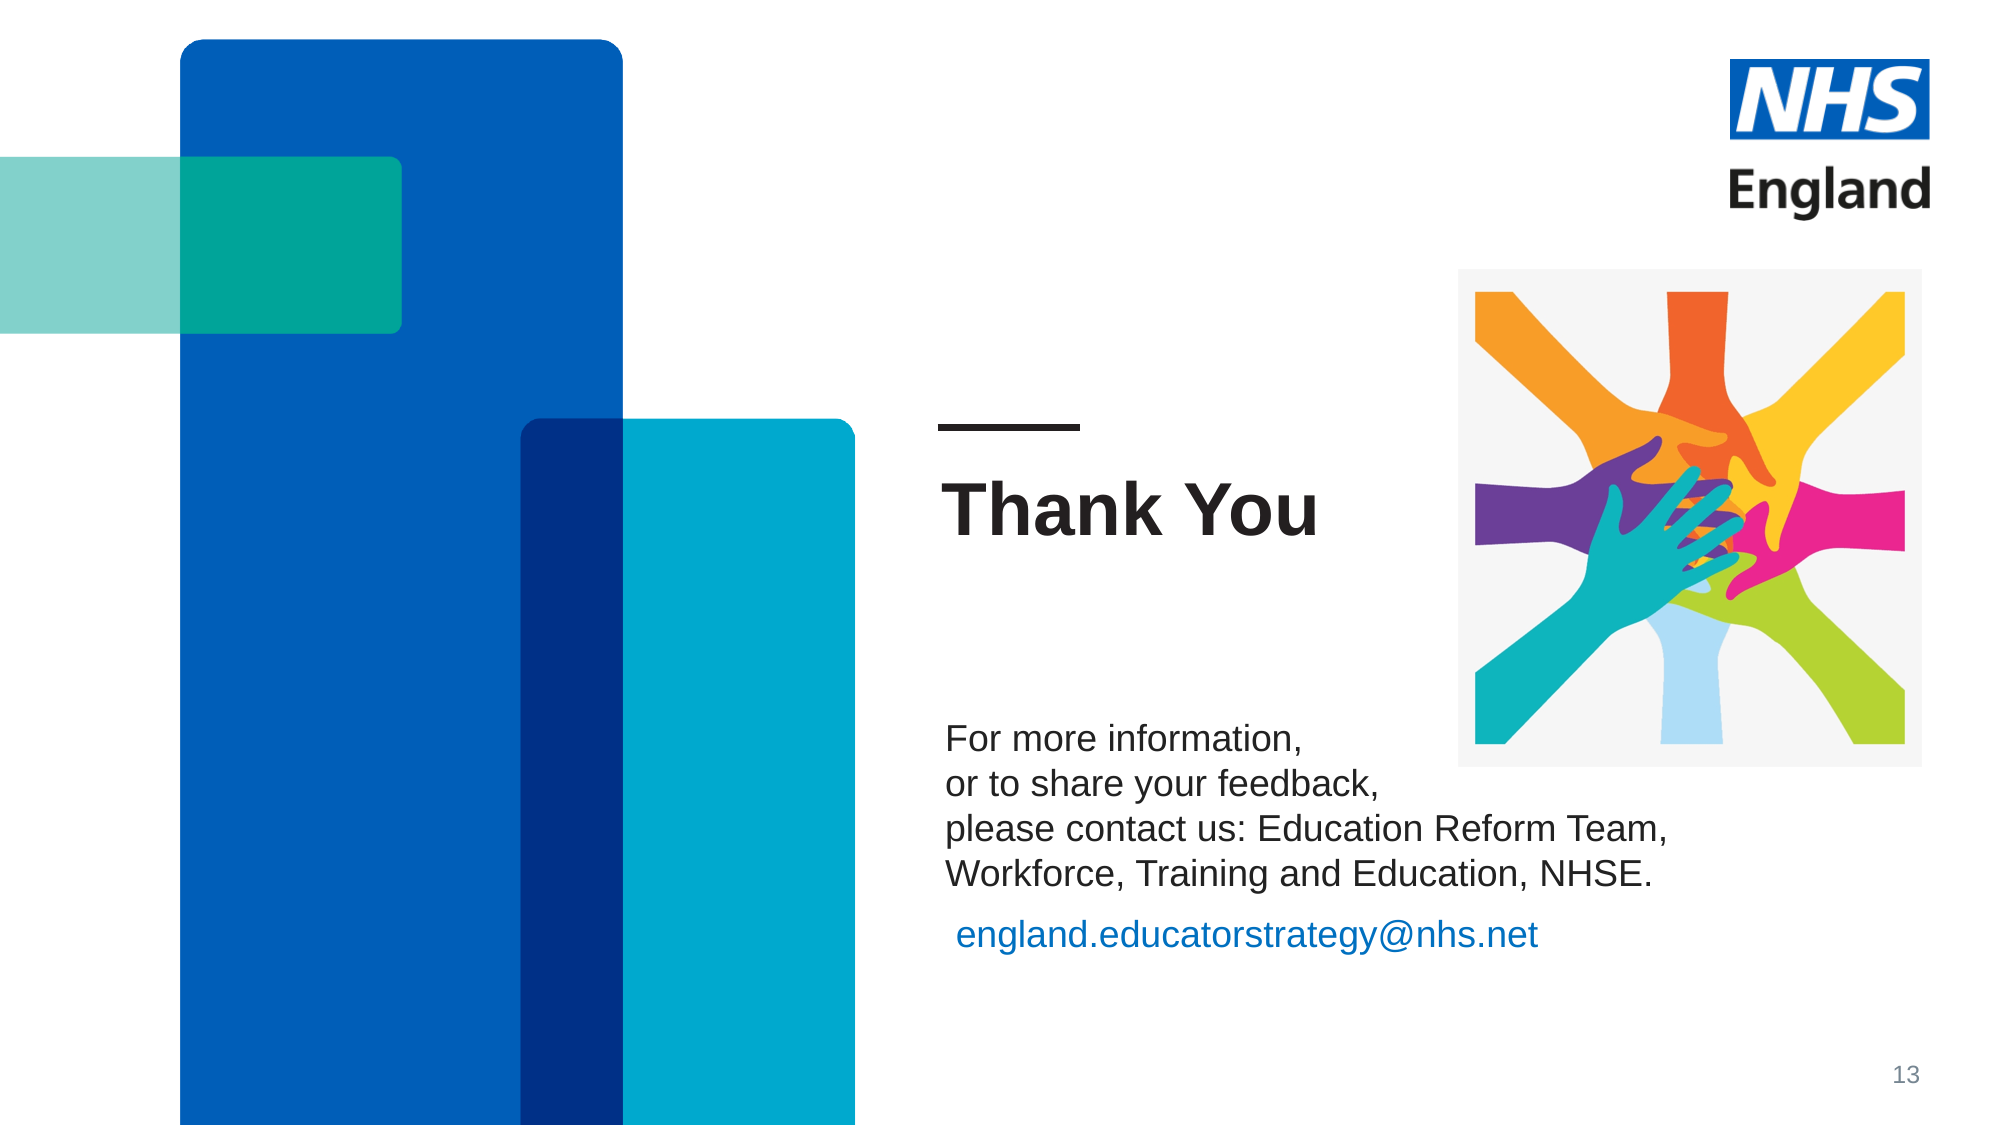

For more information,
or to share your feedback,
please contact us: Education Reform Team, Workforce, Training and Education, NHSE.
 england.educatorstrategy@nhs.net